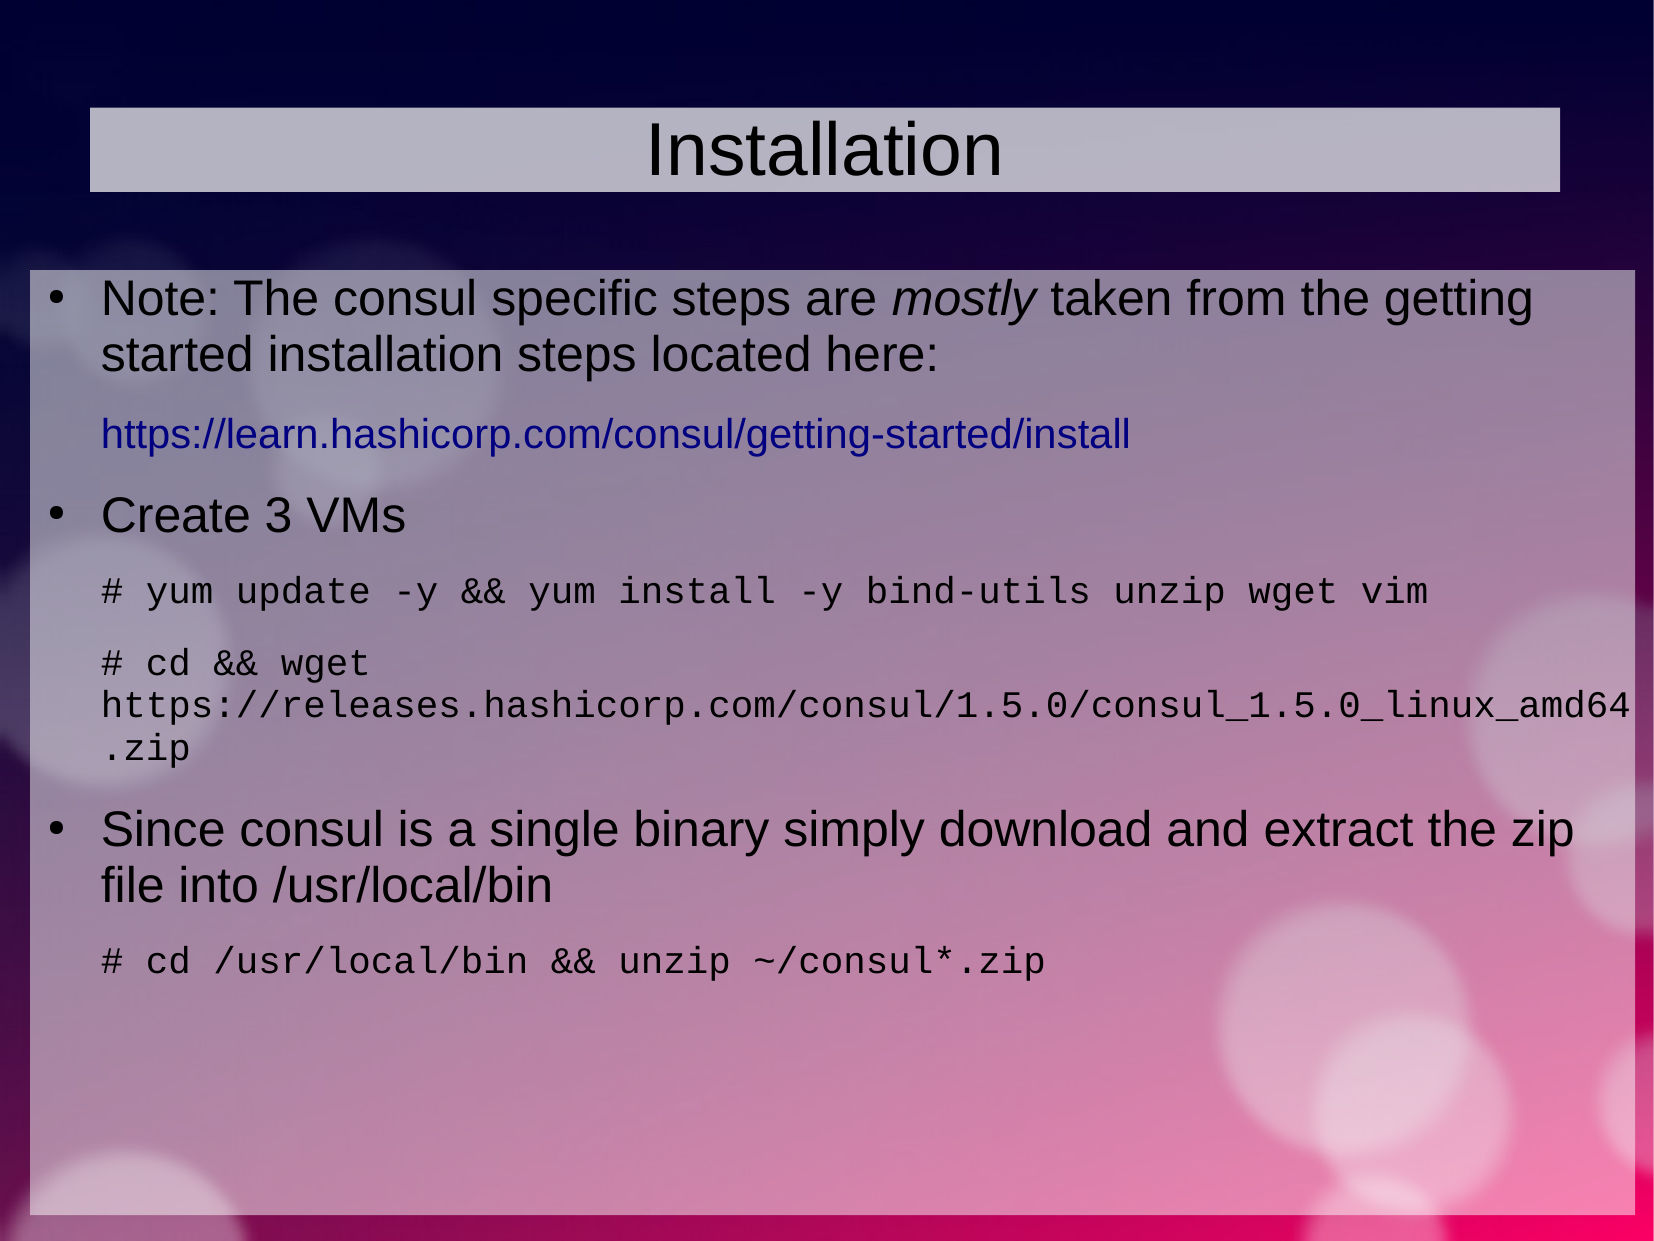

Installation
# Note: The consul specific steps are mostly taken from the getting started installation steps located here:
https://learn.hashicorp.com/consul/getting-started/install
Create 3 VMs
# yum update -y && yum install -y bind-utils unzip wget vim
# cd && wget https://releases.hashicorp.com/consul/1.5.0/consul_1.5.0_linux_amd64.zip
Since consul is a single binary simply download and extract the zip file into /usr/local/bin
# cd /usr/local/bin && unzip ~/consul*.zip